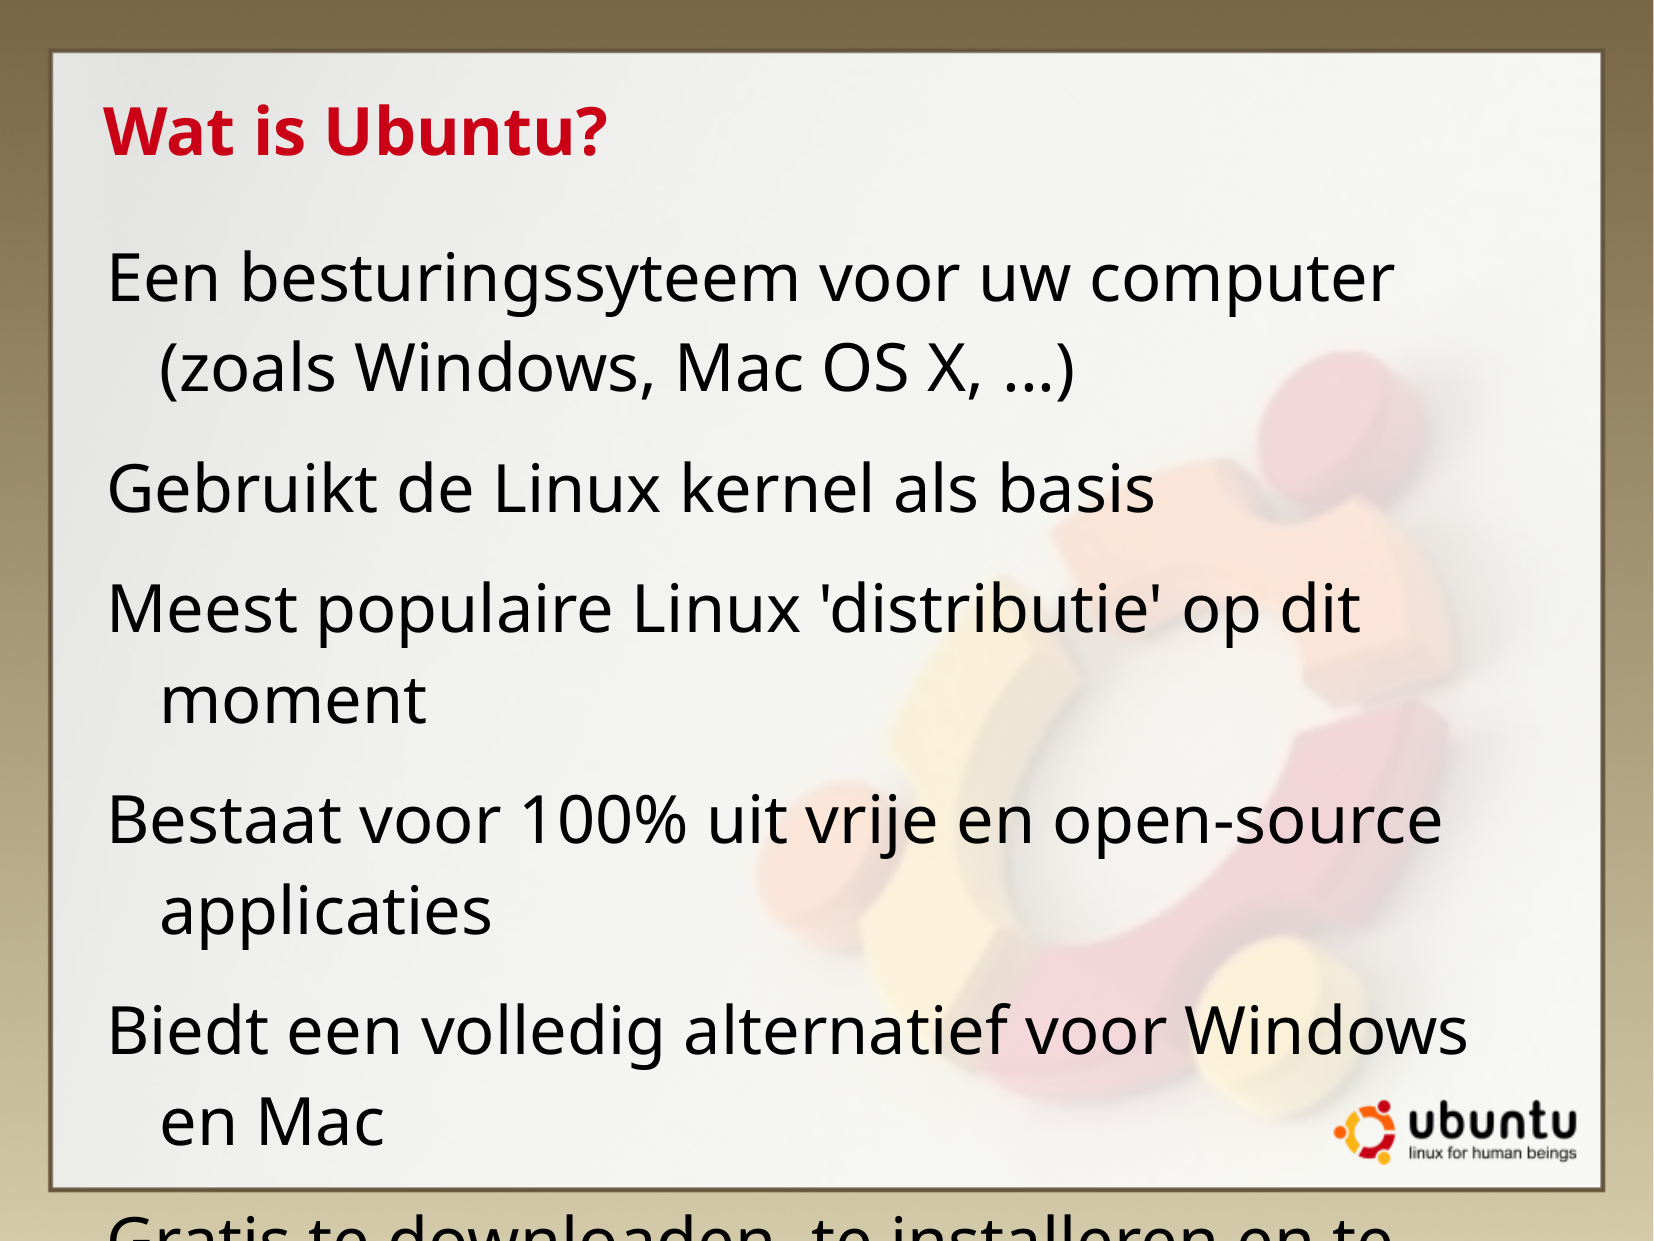

Wat is Ubuntu?
# Een besturingssyteem voor uw computer (zoals Windows, Mac OS X, ...)
Gebruikt de Linux kernel als basis
Meest populaire Linux 'distributie' op dit moment
Bestaat voor 100% uit vrije en open-source applicaties
Biedt een volledig alternatief voor Windows en Mac
Gratis te downloaden, te installeren en te gebruiken
Volledig vrij om te verspreiden: geef het door!